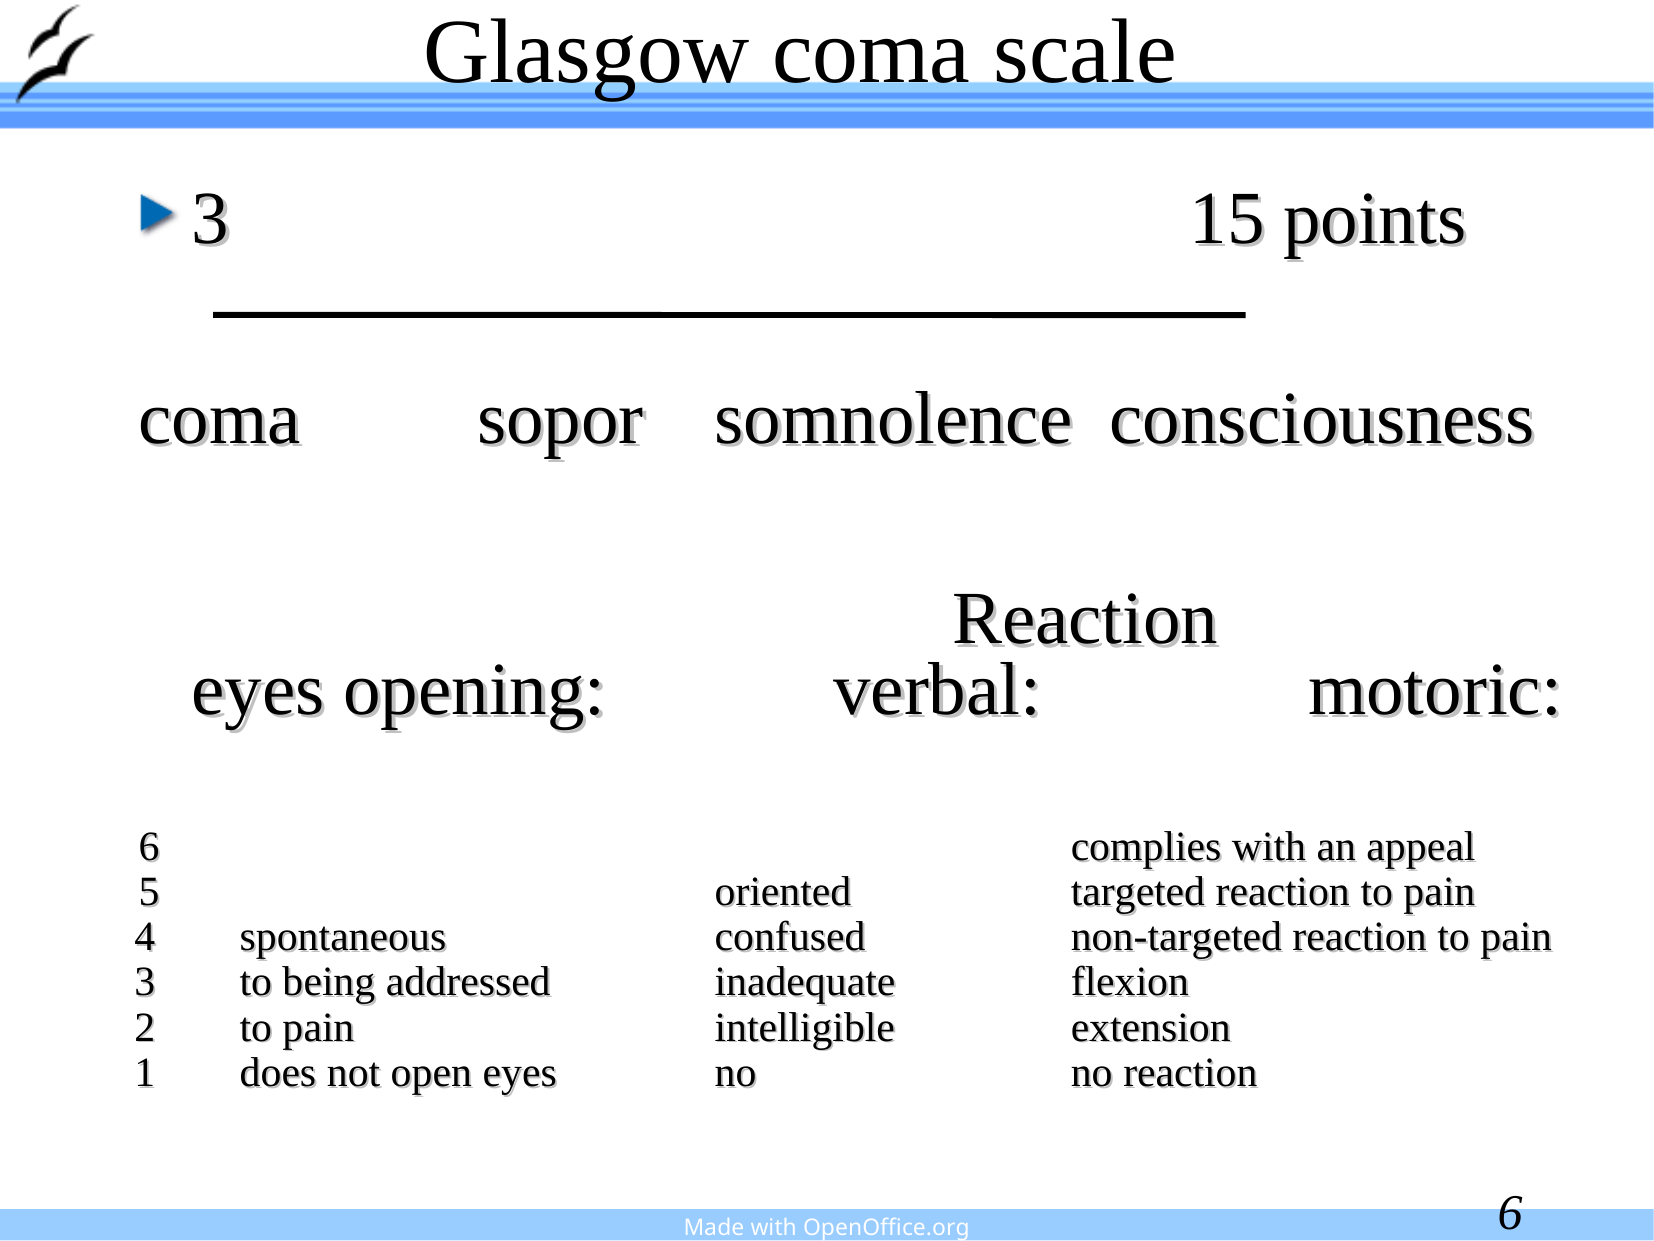

# Glasgow coma scale
3									15 points
coma		sopor	somnolence consciousness
 								Reaction
eyes opening:		verbal:			motoric:
6 									complies with an appeal
5						oriented		targeted reaction to pain
4	spontaneous			confused		non-targeted reaction to pain
3	to being addressed		inadequate		flexion
2	to pain				intelligible		extension
1	does not open eyes		no			no reaction